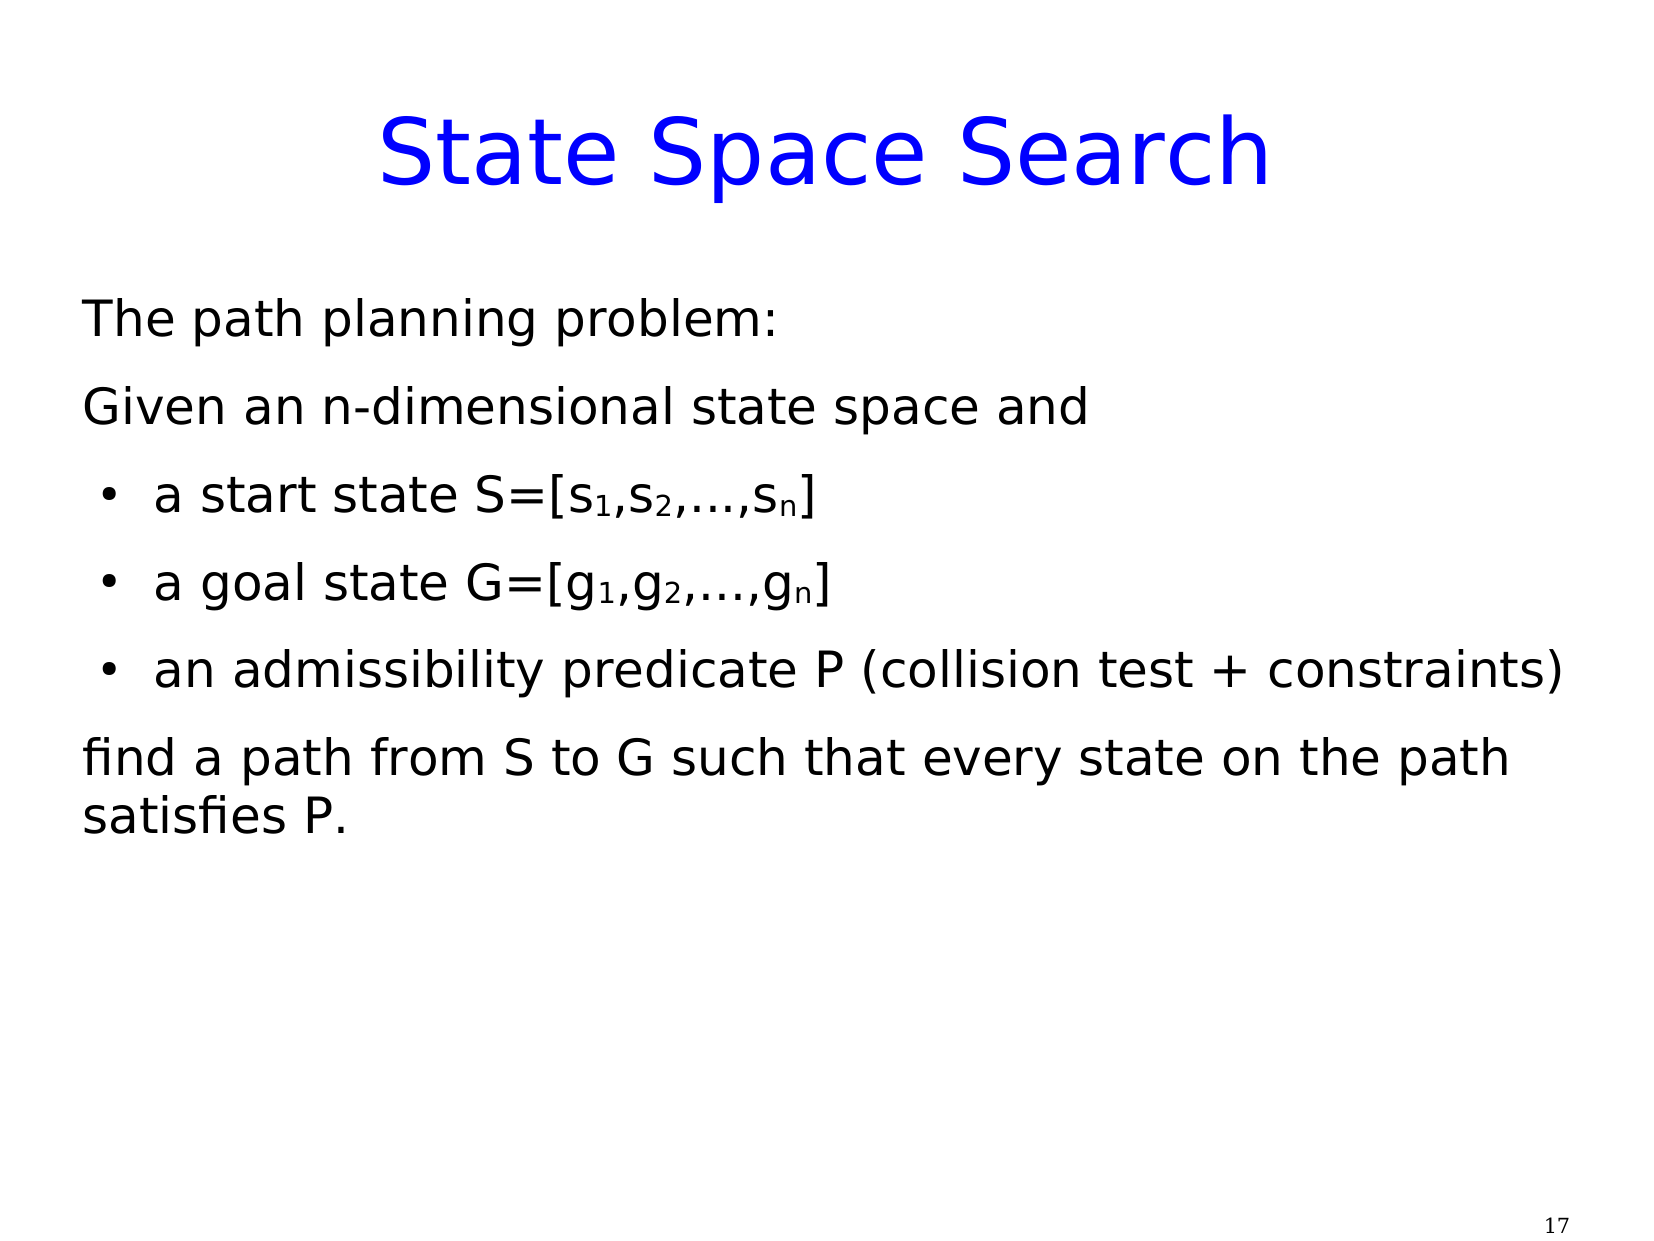

# State Space Search
The path planning problem:
Given an n-dimensional state space and
a start state S=[s1,s2,...,sn]
a goal state G=[g1,g2,...,gn]
an admissibility predicate P (collision test + constraints)
find a path from S to G such that every state on the path satisfies P.
17